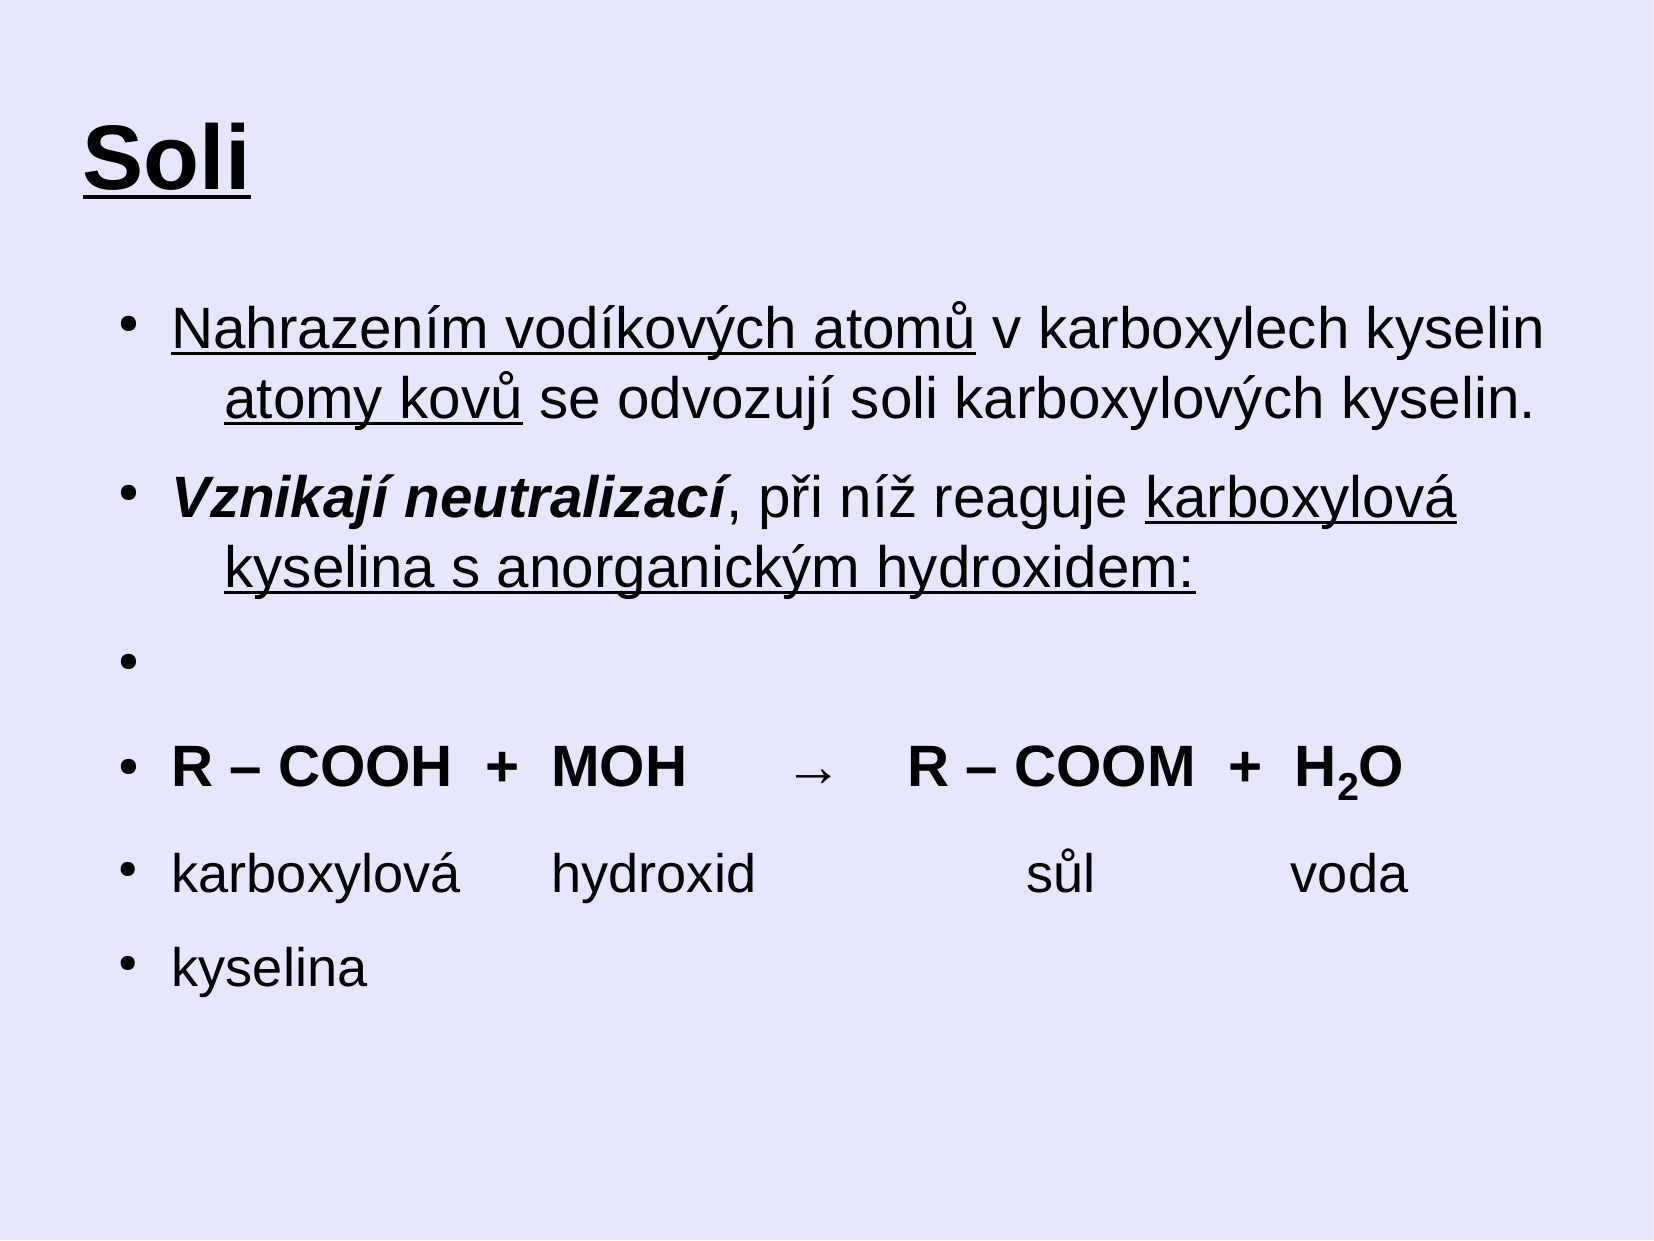

# Soli
Nahrazením vodíkových atomů v karboxylech kyselin atomy kovů se odvozují soli karboxylových kyselin.
Vznikají neutralizací, při níž reaguje karboxylová kyselina s anorganickým hydroxidem:
R – COOH + MOH → R – COOM + H2O
karboxylová hydroxid sůl voda
kyselina